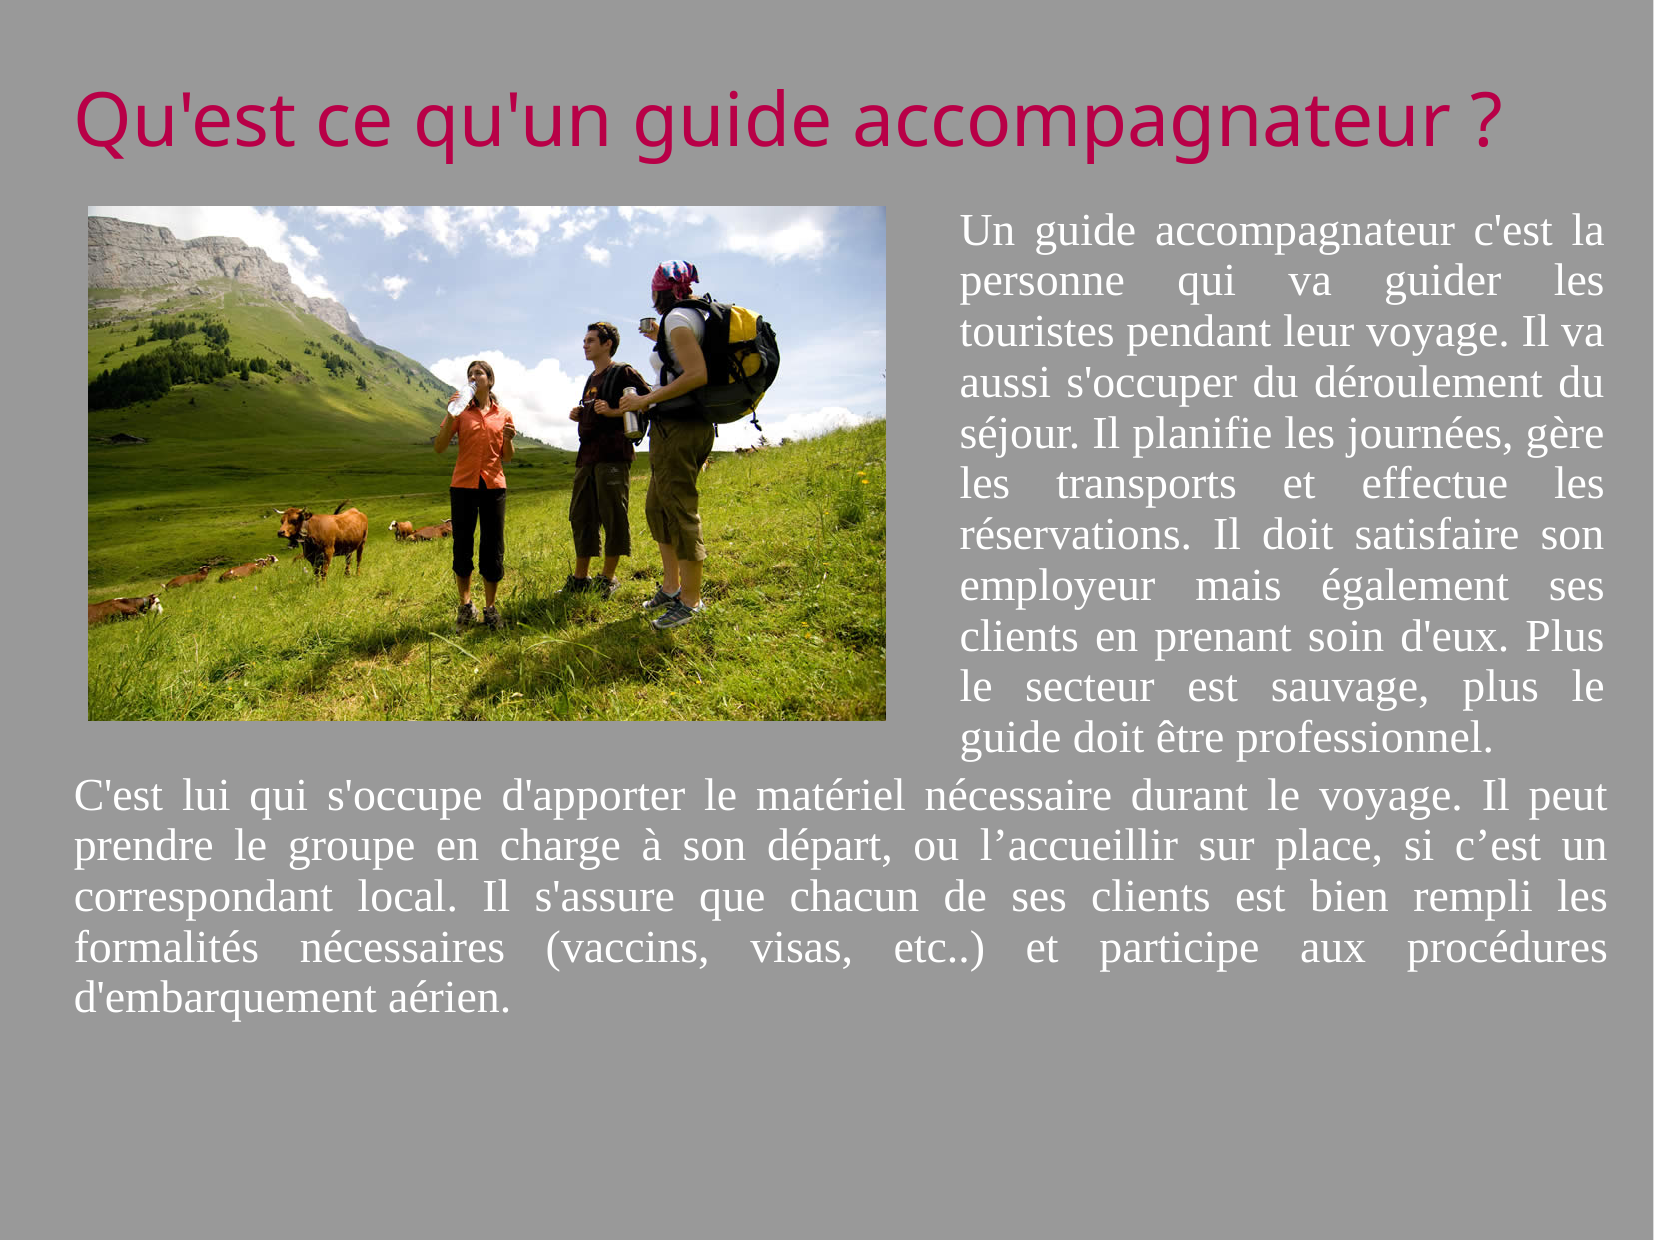

Qu'est ce qu'un guide accompagnateur ?
Un guide accompagnateur c'est la personne qui va guider les touristes pendant leur voyage. Il va aussi s'occuper du déroulement du séjour. Il planifie les journées, gère les transports et effectue les réservations. Il doit satisfaire son employeur mais également ses clients en prenant soin d'eux. Plus le secteur est sauvage, plus le guide doit être professionnel.
C'est lui qui s'occupe d'apporter le matériel nécessaire durant le voyage. Il peut prendre le groupe en charge à son départ, ou l’accueillir sur place, si c’est un correspondant local. Il s'assure que chacun de ses clients est bien rempli les formalités nécessaires (vaccins, visas, etc..) et participe aux procédures d'embarquement aérien.